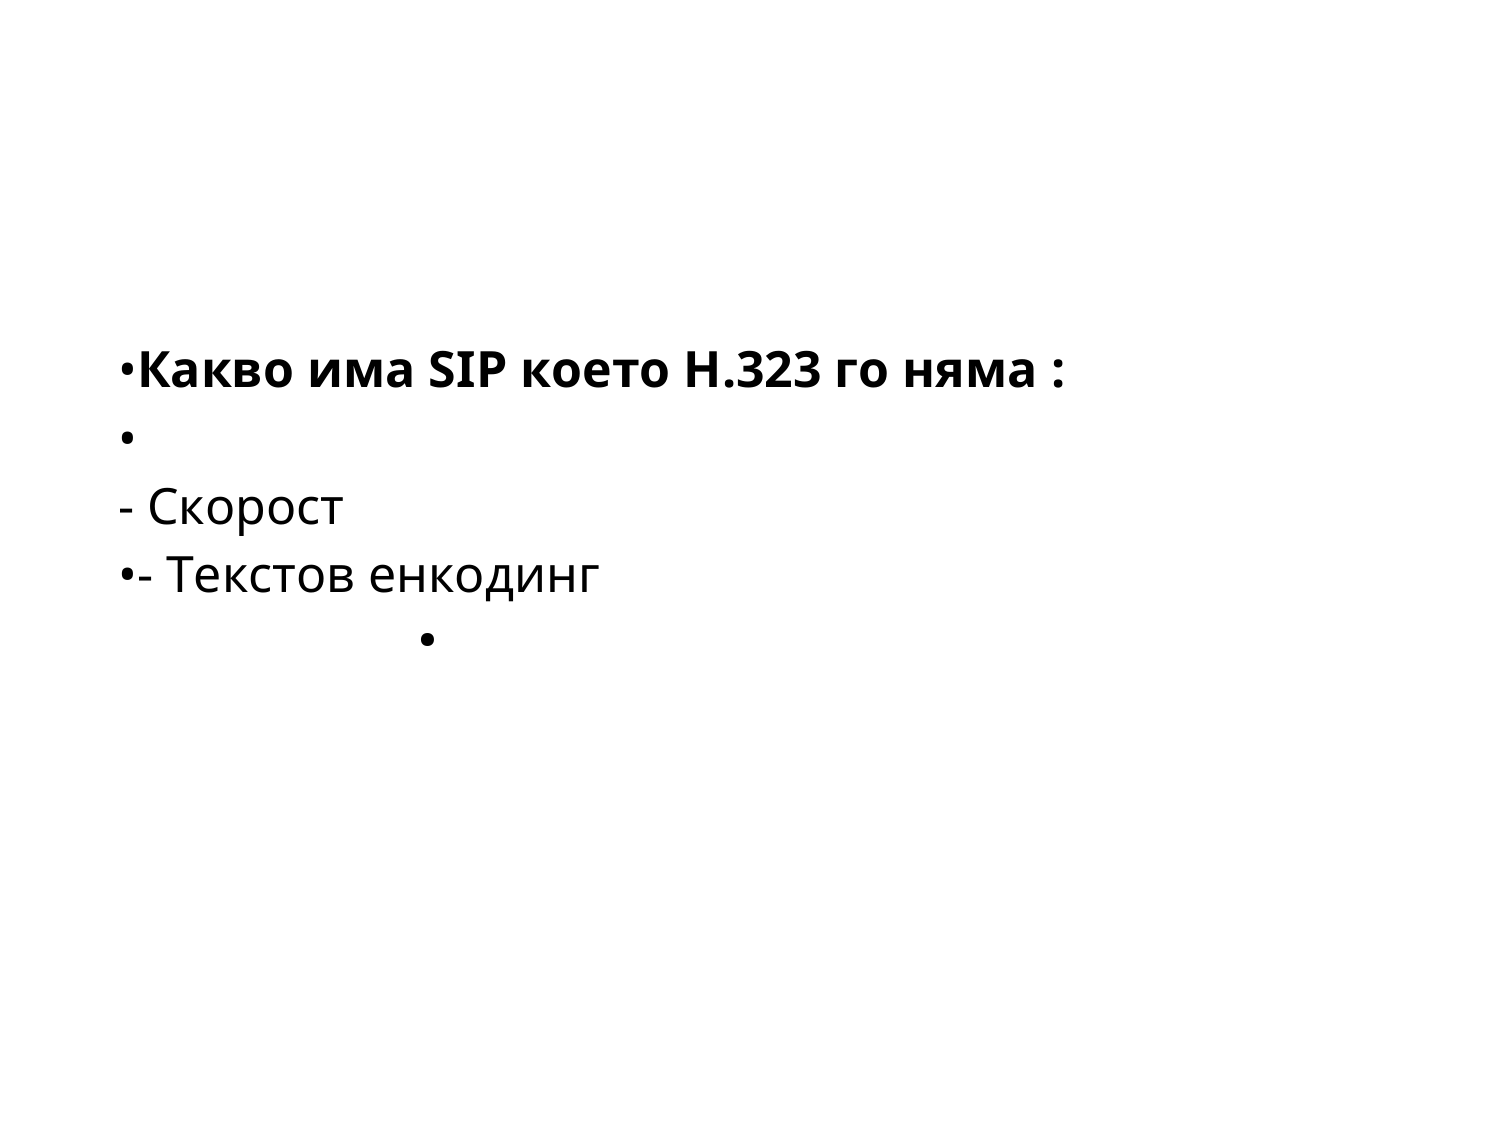

Какво има SIP което H.323 го няма :
- Скорост
- Текстов енкодинг